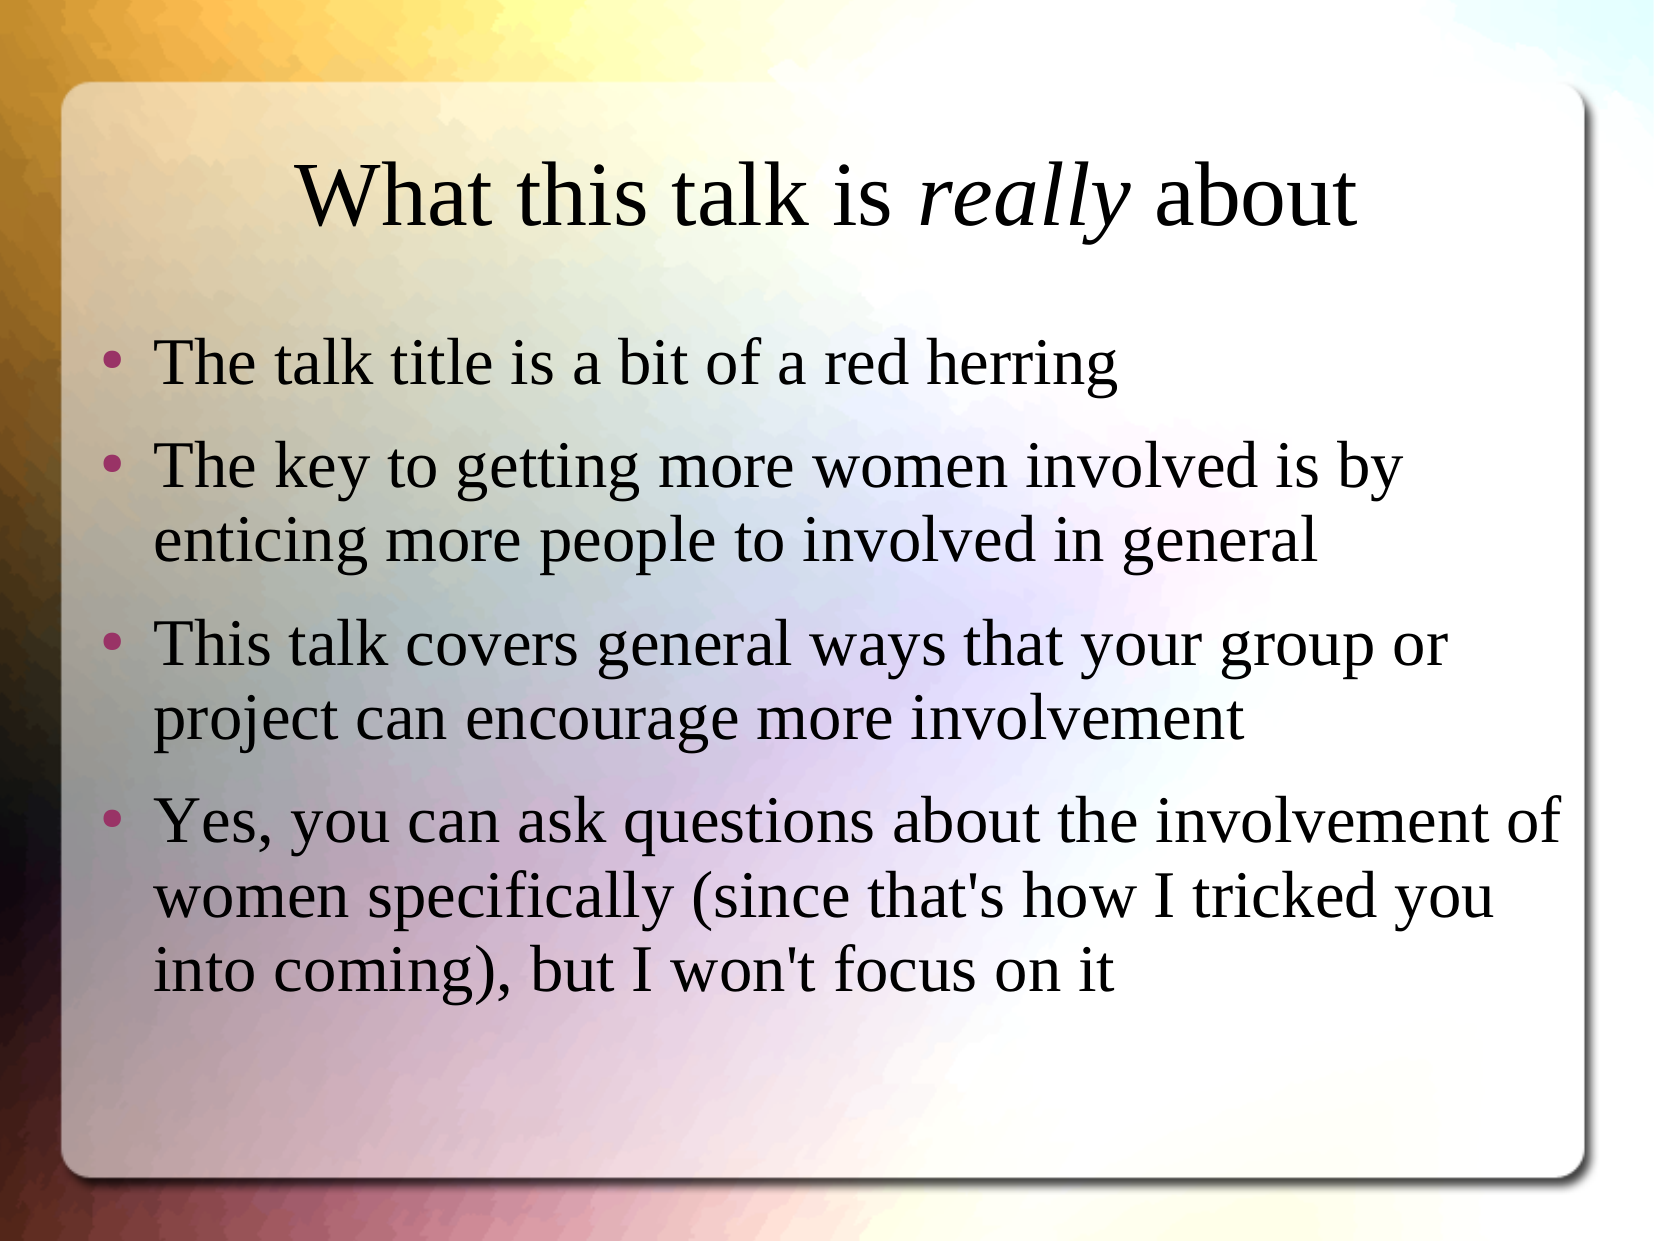

# What this talk is really about
The talk title is a bit of a red herring
The key to getting more women involved is by enticing more people to involved in general
This talk covers general ways that your group or project can encourage more involvement
Yes, you can ask questions about the involvement of women specifically (since that's how I tricked you into coming), but I won't focus on it